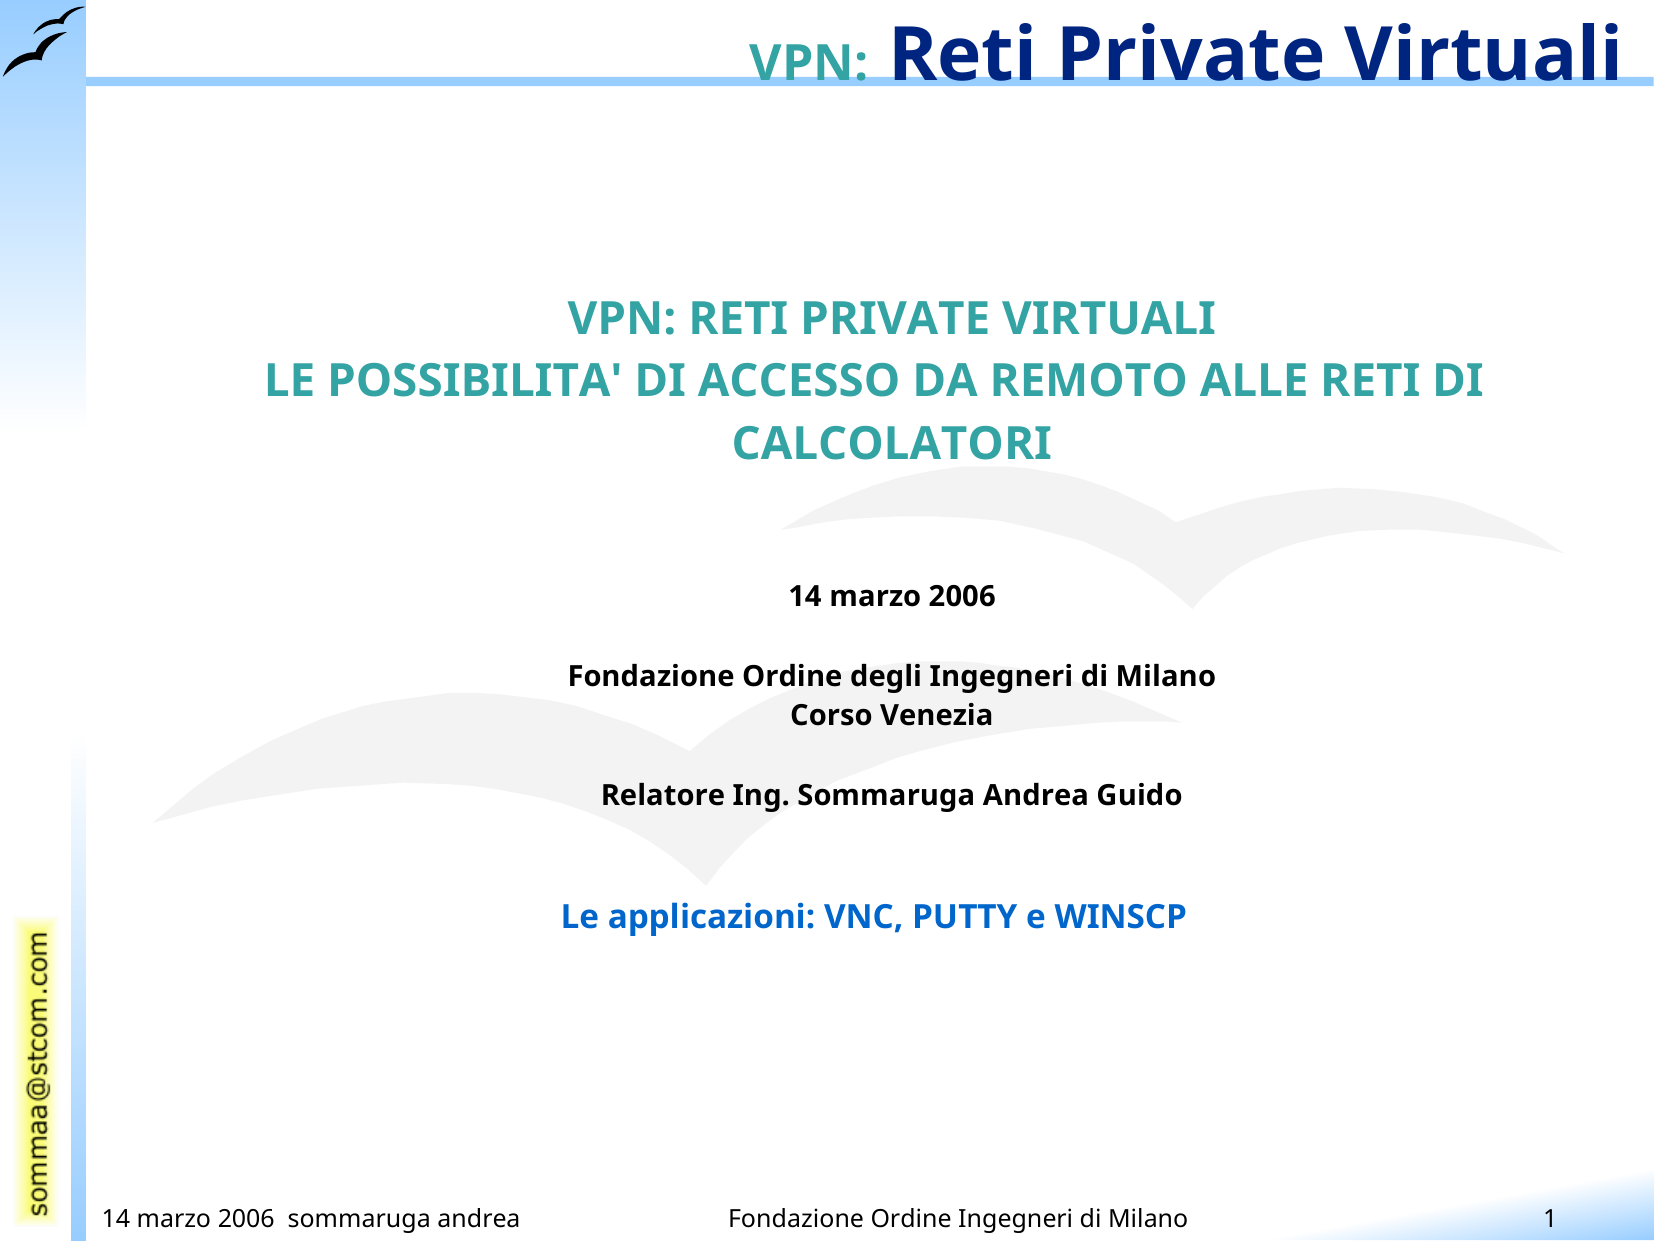

# VPN: Reti Private Virtuali
VPN: RETI PRIVATE VIRTUALI
LE POSSIBILITA' DI ACCESSO DA REMOTO ALLE RETI DI CALCOLATORI
14 marzo 2006
Fondazione Ordine degli Ingegneri di Milano
Corso Venezia
Relatore Ing. Sommaruga Andrea Guido
Le applicazioni: VNC, PUTTY e WINSCP